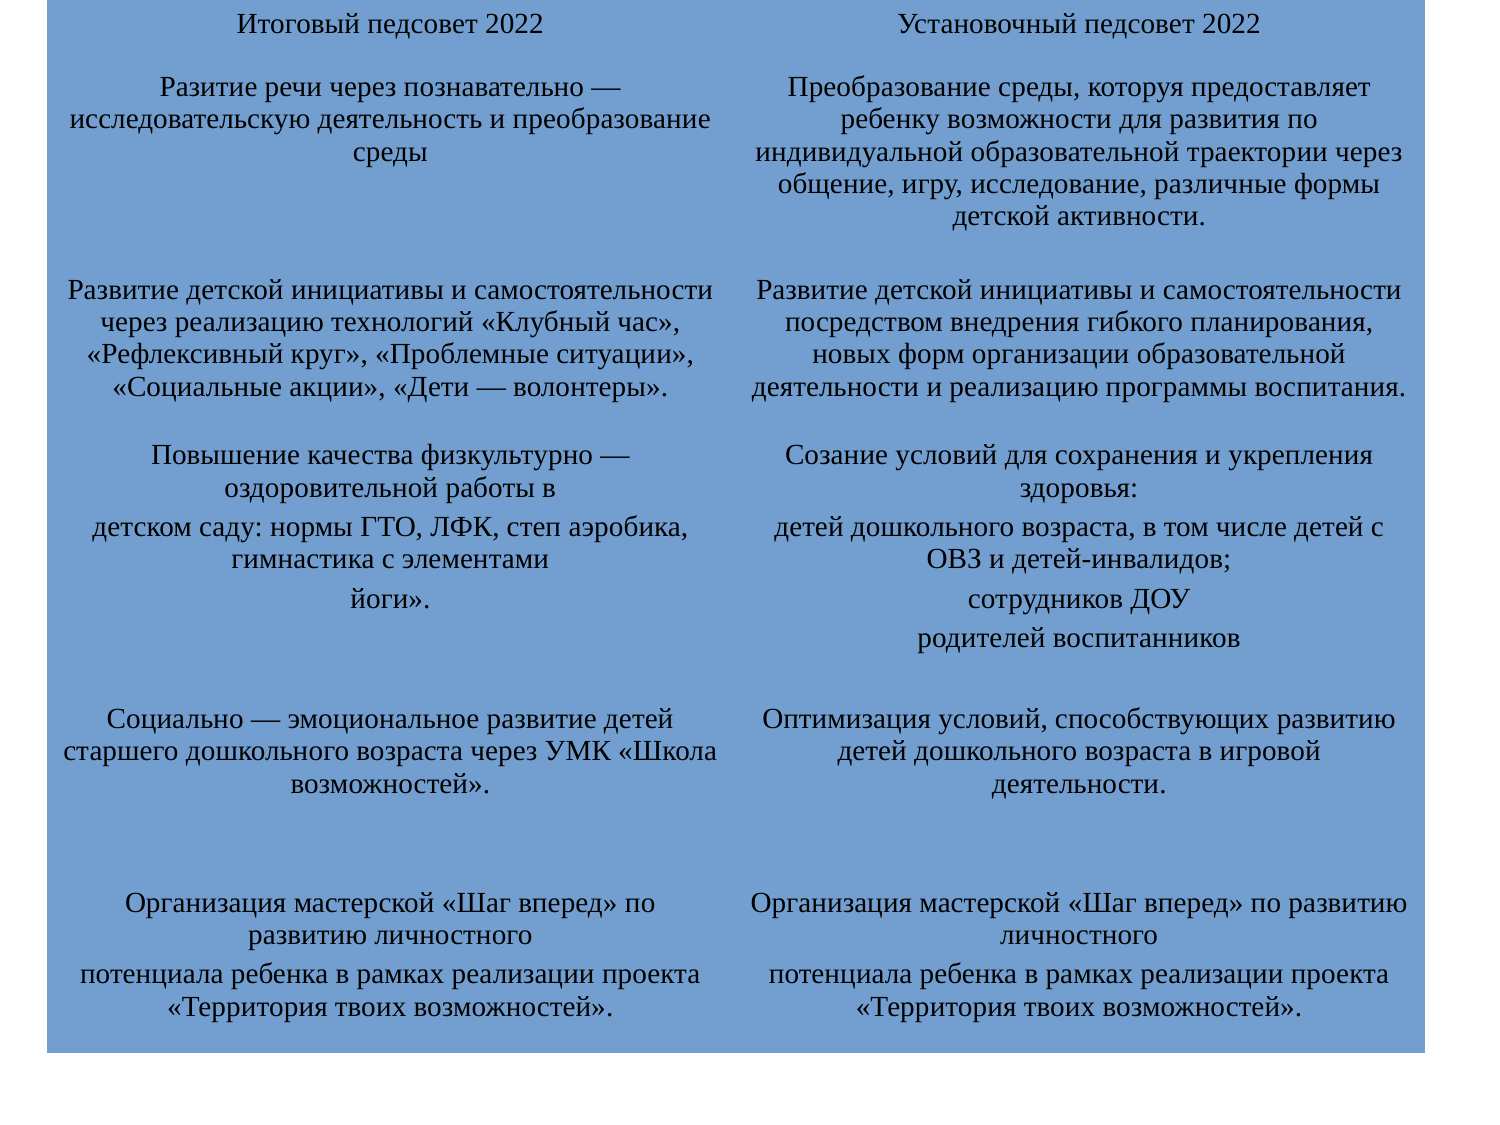

| Итоговый педсовет 2022 | Установочный педсовет 2022 |
| --- | --- |
| Разитие речи через познавательно — исследовательскую деятельность и преобразование среды | Преобразование среды, которуя предоставляет ребенку возможности для развития по индивидуальной образовательной траектории через общение, игру, исследование, различные формы детской активности. |
| Развитие детской инициативы и самостоятельности через реализацию технологий «Клубный час», «Рефлексивный круг», «Проблемные ситуации», «Социальные акции», «Дети — волонтеры». | Развитие детской инициативы и самостоятельности посредством внедрения гибкого планирования, новых форм организации образовательной деятельности и реализацию программы воспитания. |
| Повышение качества физкультурно — оздоровительной работы в детском саду: нормы ГТО, ЛФК, степ аэробика, гимнастика с элементами йоги». | Созание условий для сохранения и укрепления здоровья: детей дошкольного возраста, в том числе детей с ОВЗ и детей-инвалидов; сотрудников ДОУ родителей воспитанников |
| Социально — эмоциональное развитие детей старшего дошкольного возраста через УМК «Школа возможностей». | Оптимизация условий, способствующих развитию детей дошкольного возраста в игровой деятельности. |
| Организация мастерской «Шаг вперед» по развитию личностного потенциала ребенка в рамках реализации проекта «Территория твоих возможностей». | Организация мастерской «Шаг вперед» по развитию личностного потенциала ребенка в рамках реализации проекта «Территория твоих возможностей». |
#